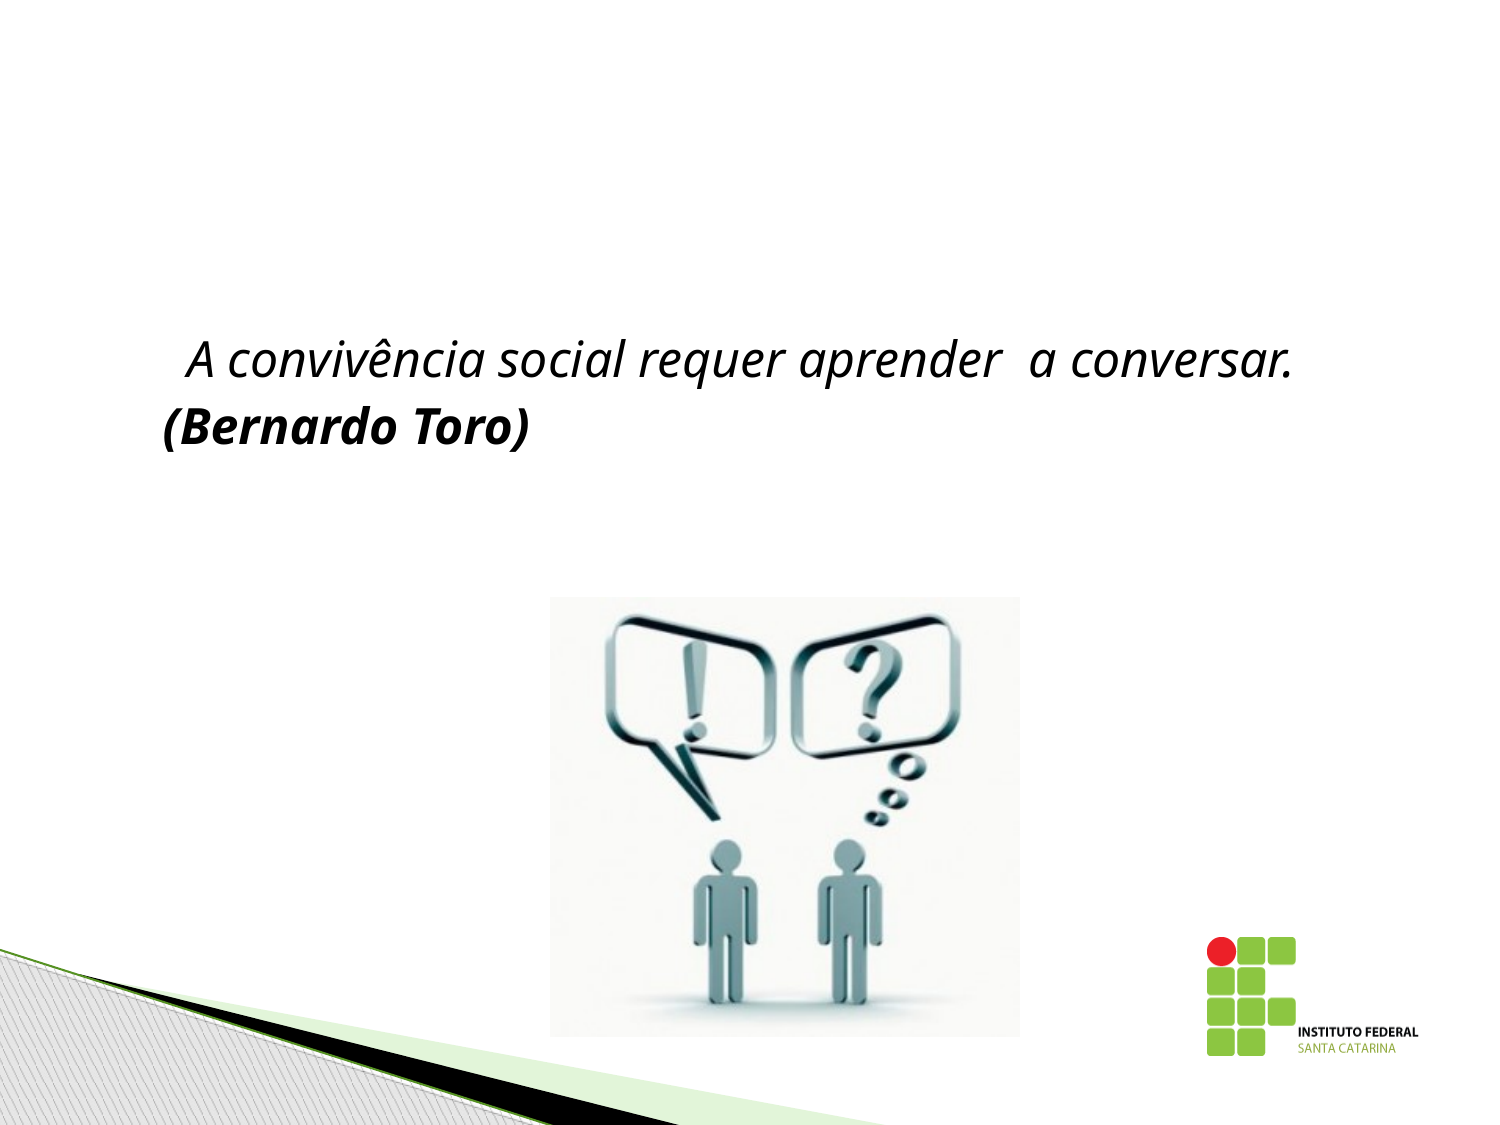

# A convivência social requer aprender a conversar.
 (Bernardo Toro)